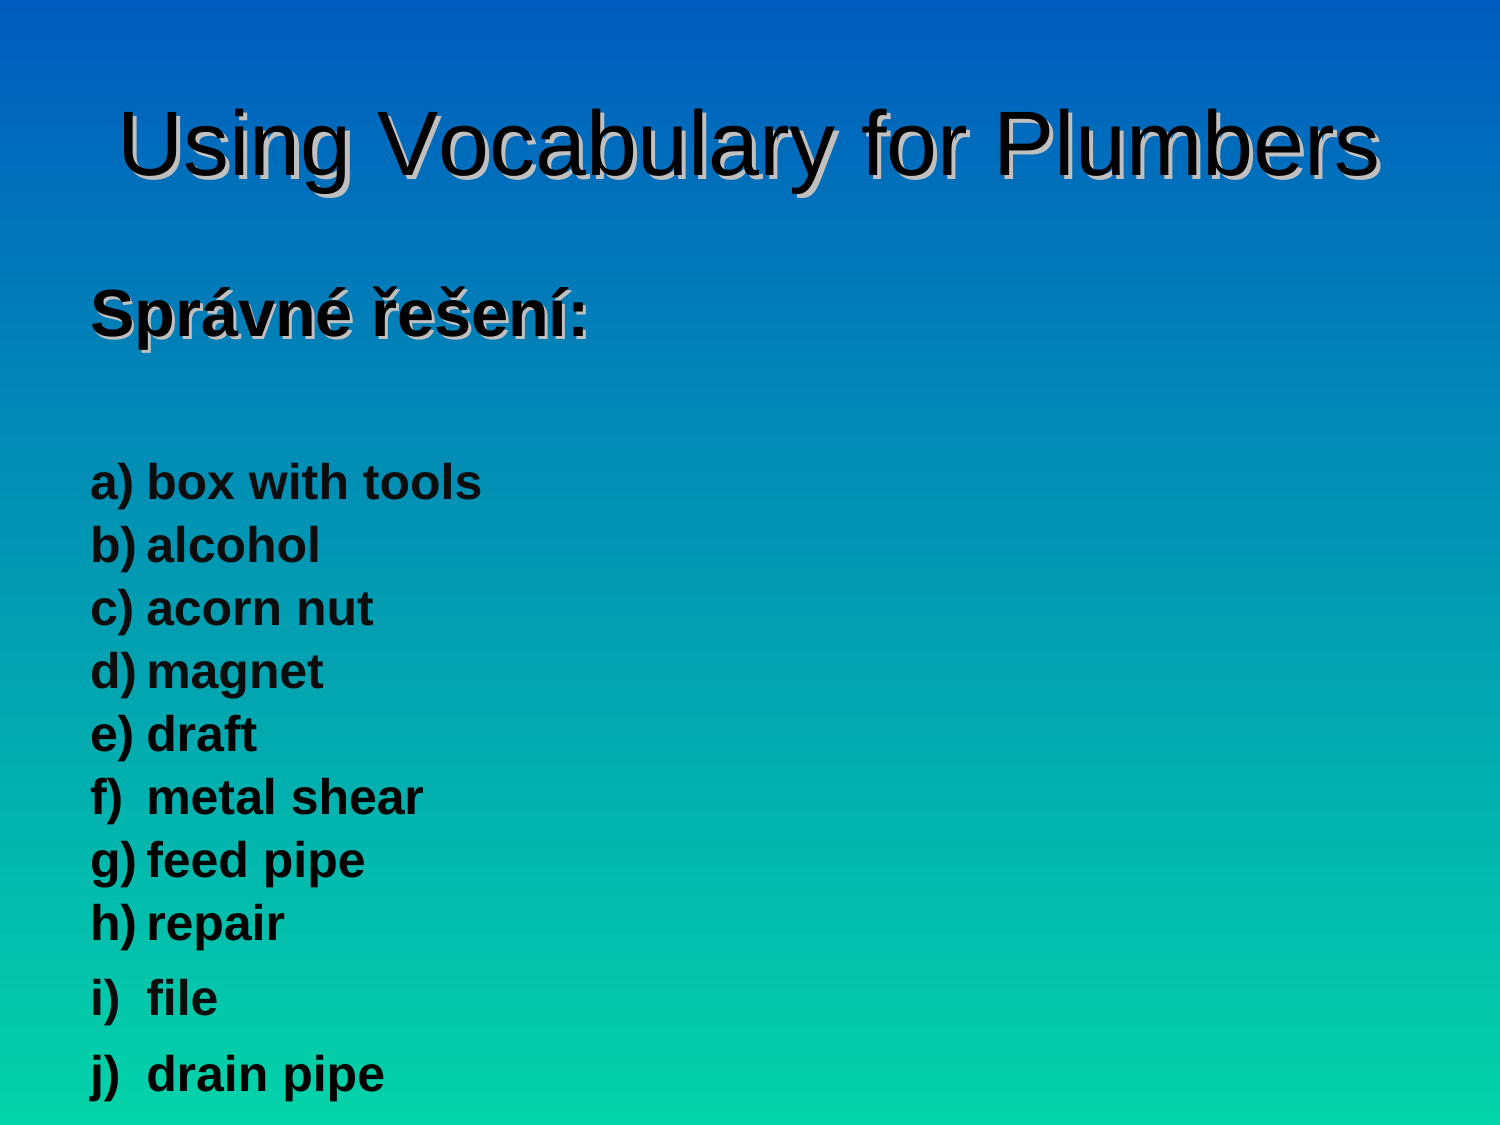

# Using Vocabulary for Plumbers
Správné řešení:
box with tools
alcohol
acorn nut
magnet
draft
metal shear
feed pipe
repair
file
drain pipe